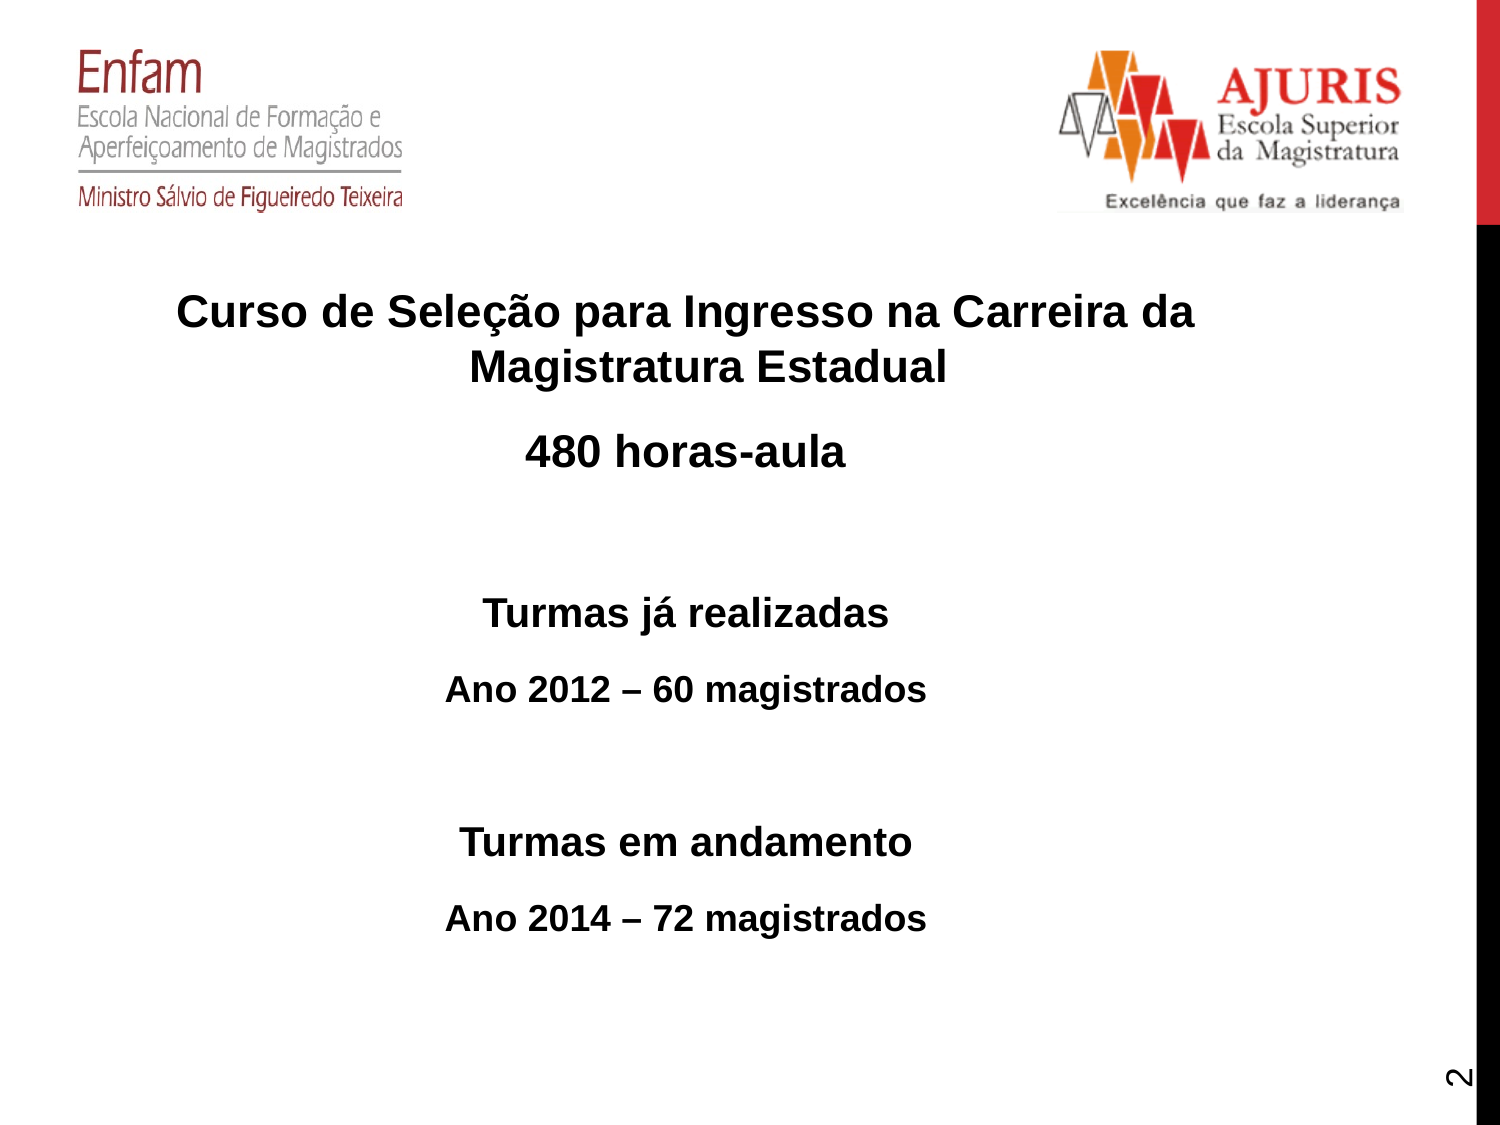

# Curso de Seleção para Ingresso na Carreira da Magistratura Estadual
480 horas-aula
Turmas já realizadas
Ano 2012 – 60 magistrados
Turmas em andamento
Ano 2014 – 72 magistrados